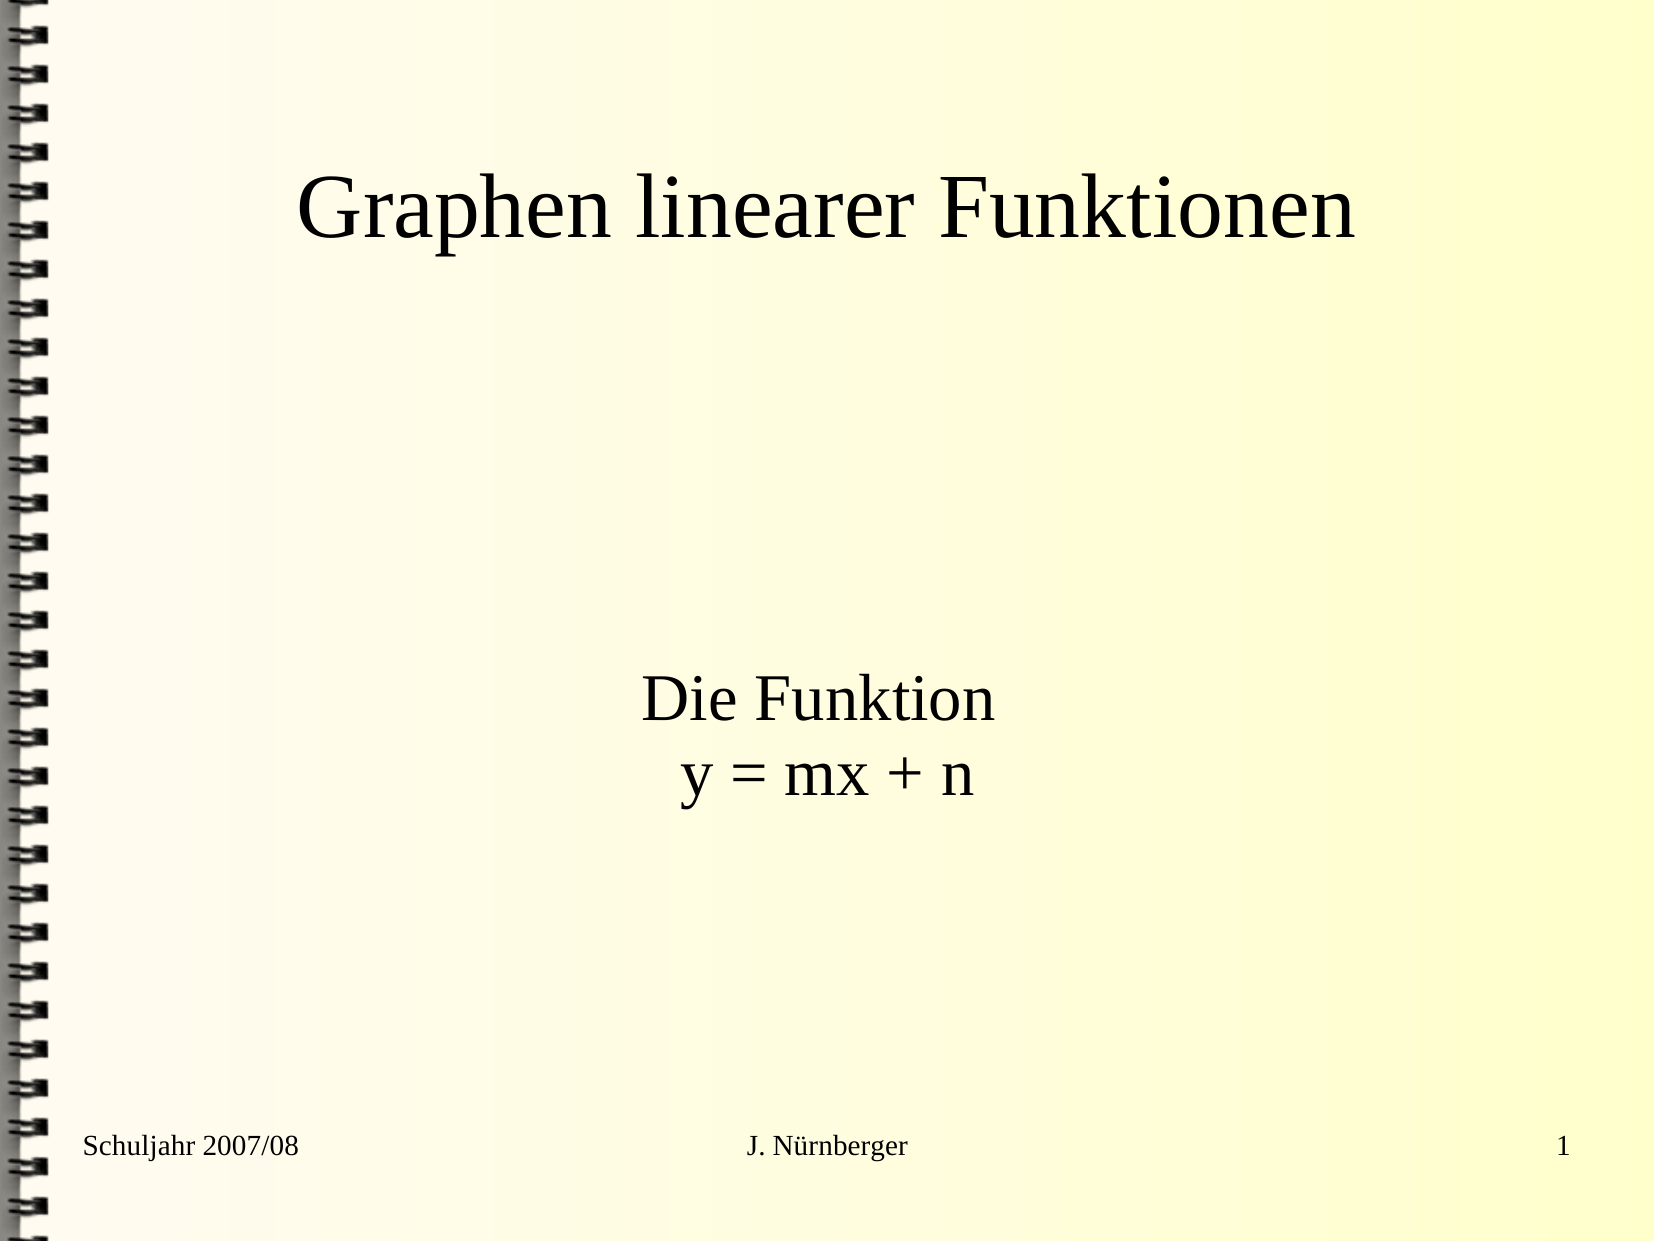

# Graphen linearer Funktionen
Die Funktion
y = mx + n
Schuljahr 2007/08
J. Nürnberger
1